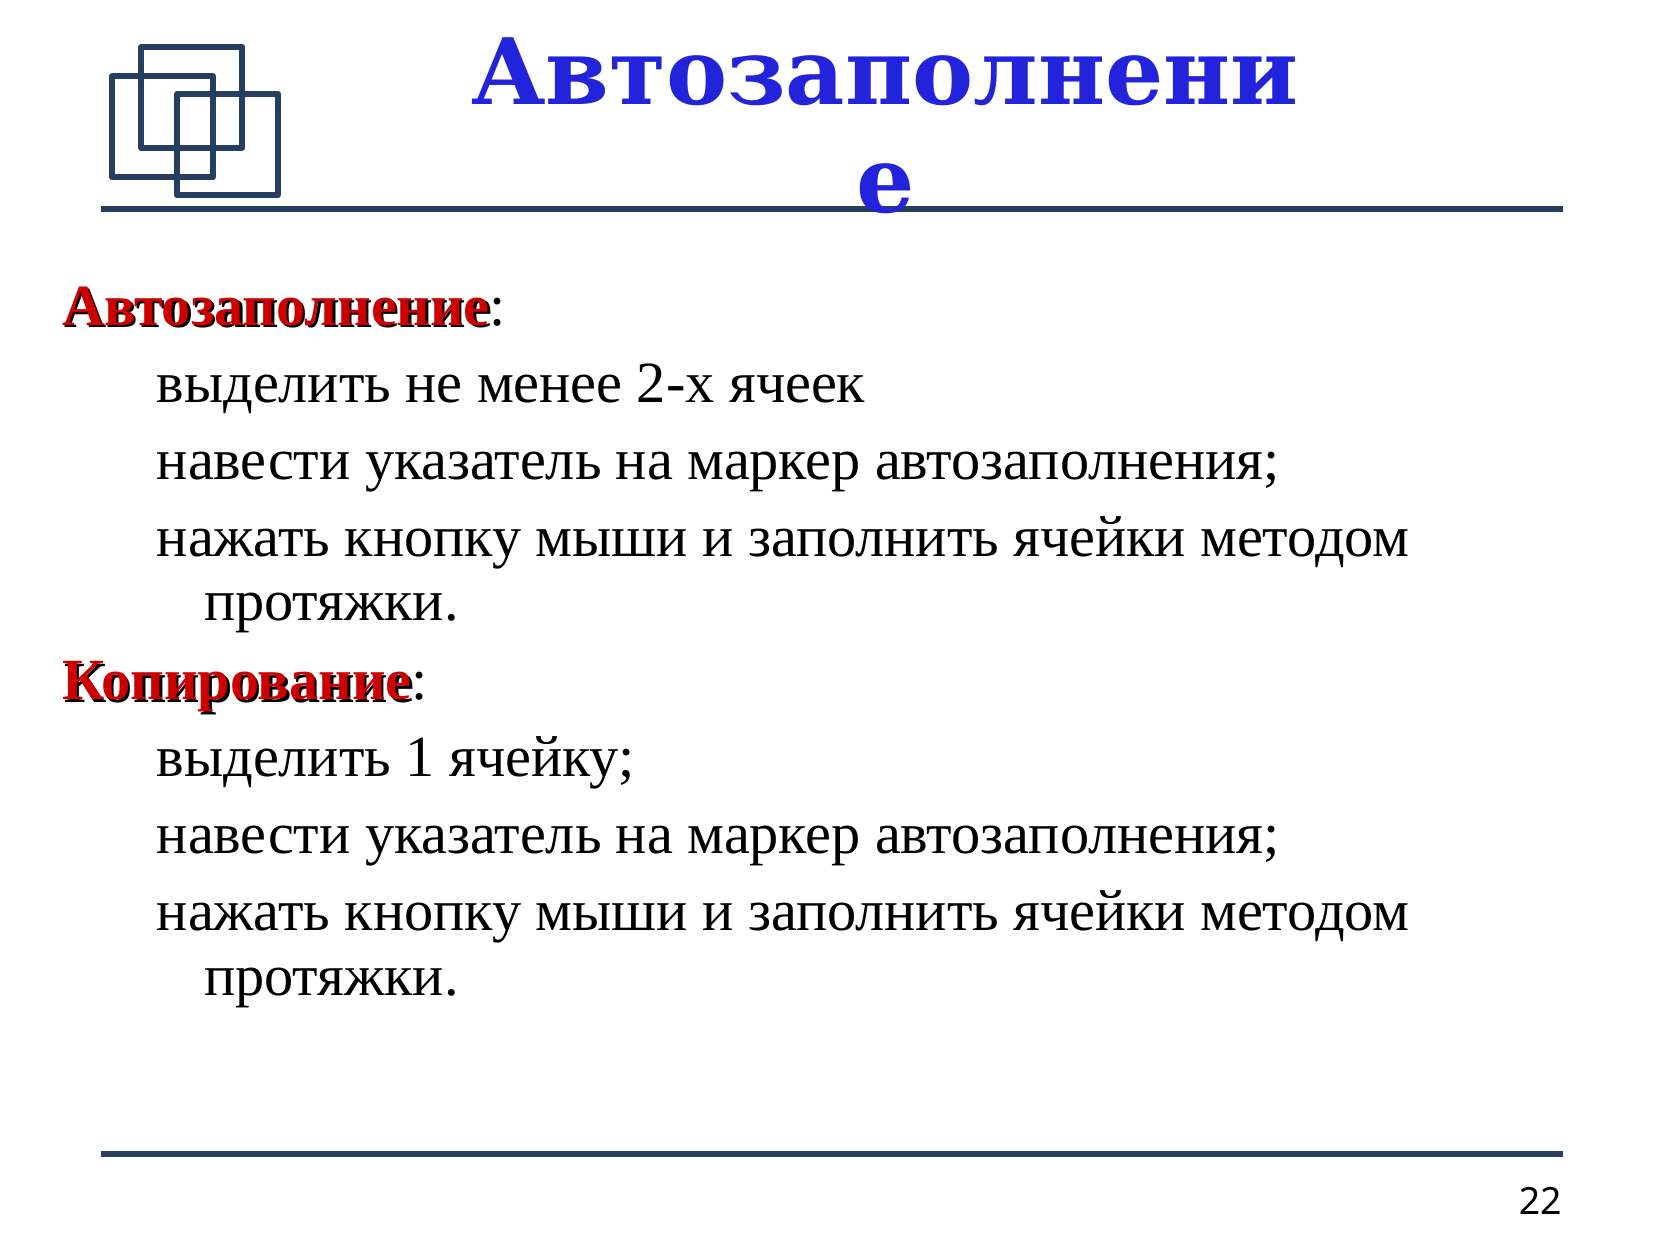

Автозаполнение
Автозаполнение:
выделить не менее 2-х ячеек
навести указатель на маркер автозаполнения;
нажать кнопку мыши и заполнить ячейки методом протяжки.
Копирование:
выделить 1 ячейку;
навести указатель на маркер автозаполнения;
нажать кнопку мыши и заполнить ячейки методом протяжки.